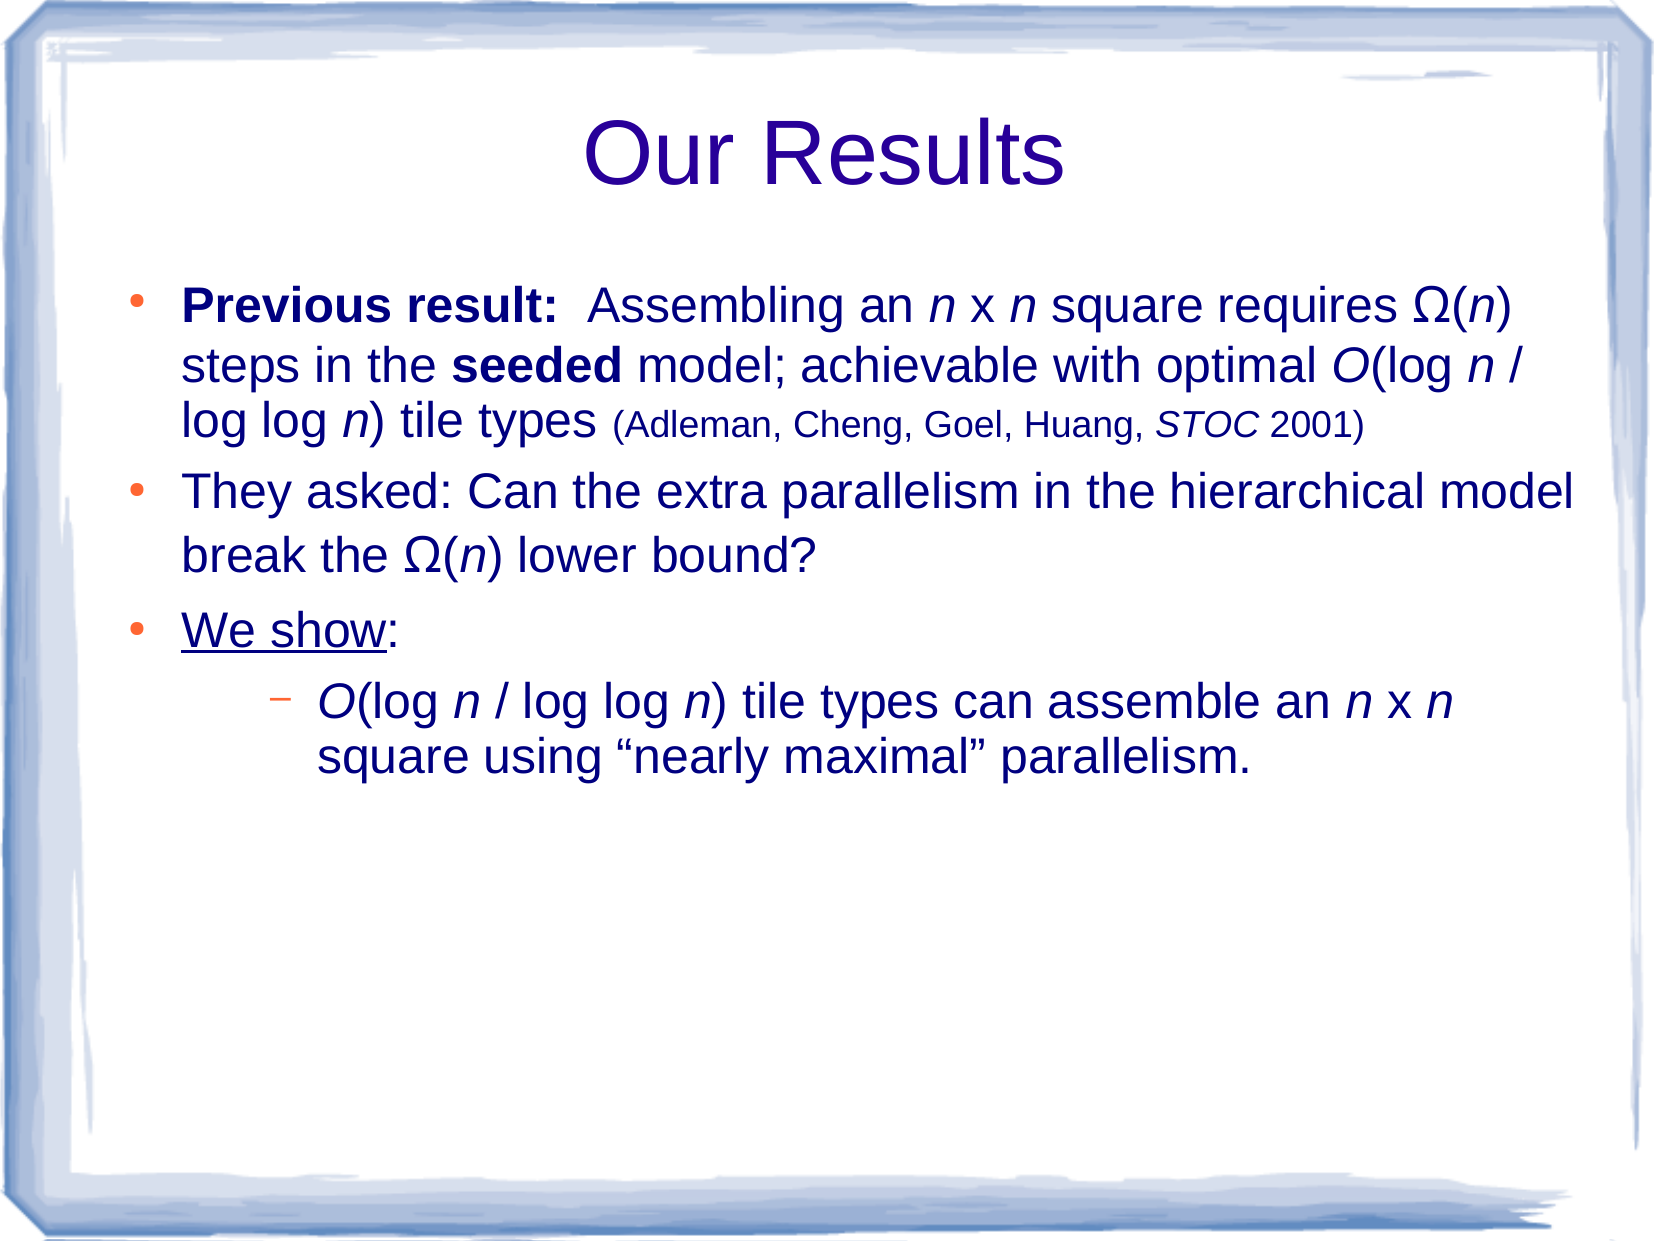

# Our Results
Previous result: Assembling an n x n square requires Ω(n) steps in the seeded model; achievable with optimal O(log n / log log n) tile types (Adleman, Cheng, Goel, Huang, STOC 2001)
They asked: Can the extra parallelism in the hierarchical model break the Ω(n) lower bound?
We show:
O(log n / log log n) tile types can assemble an n x n square using “nearly maximal” parallelism.